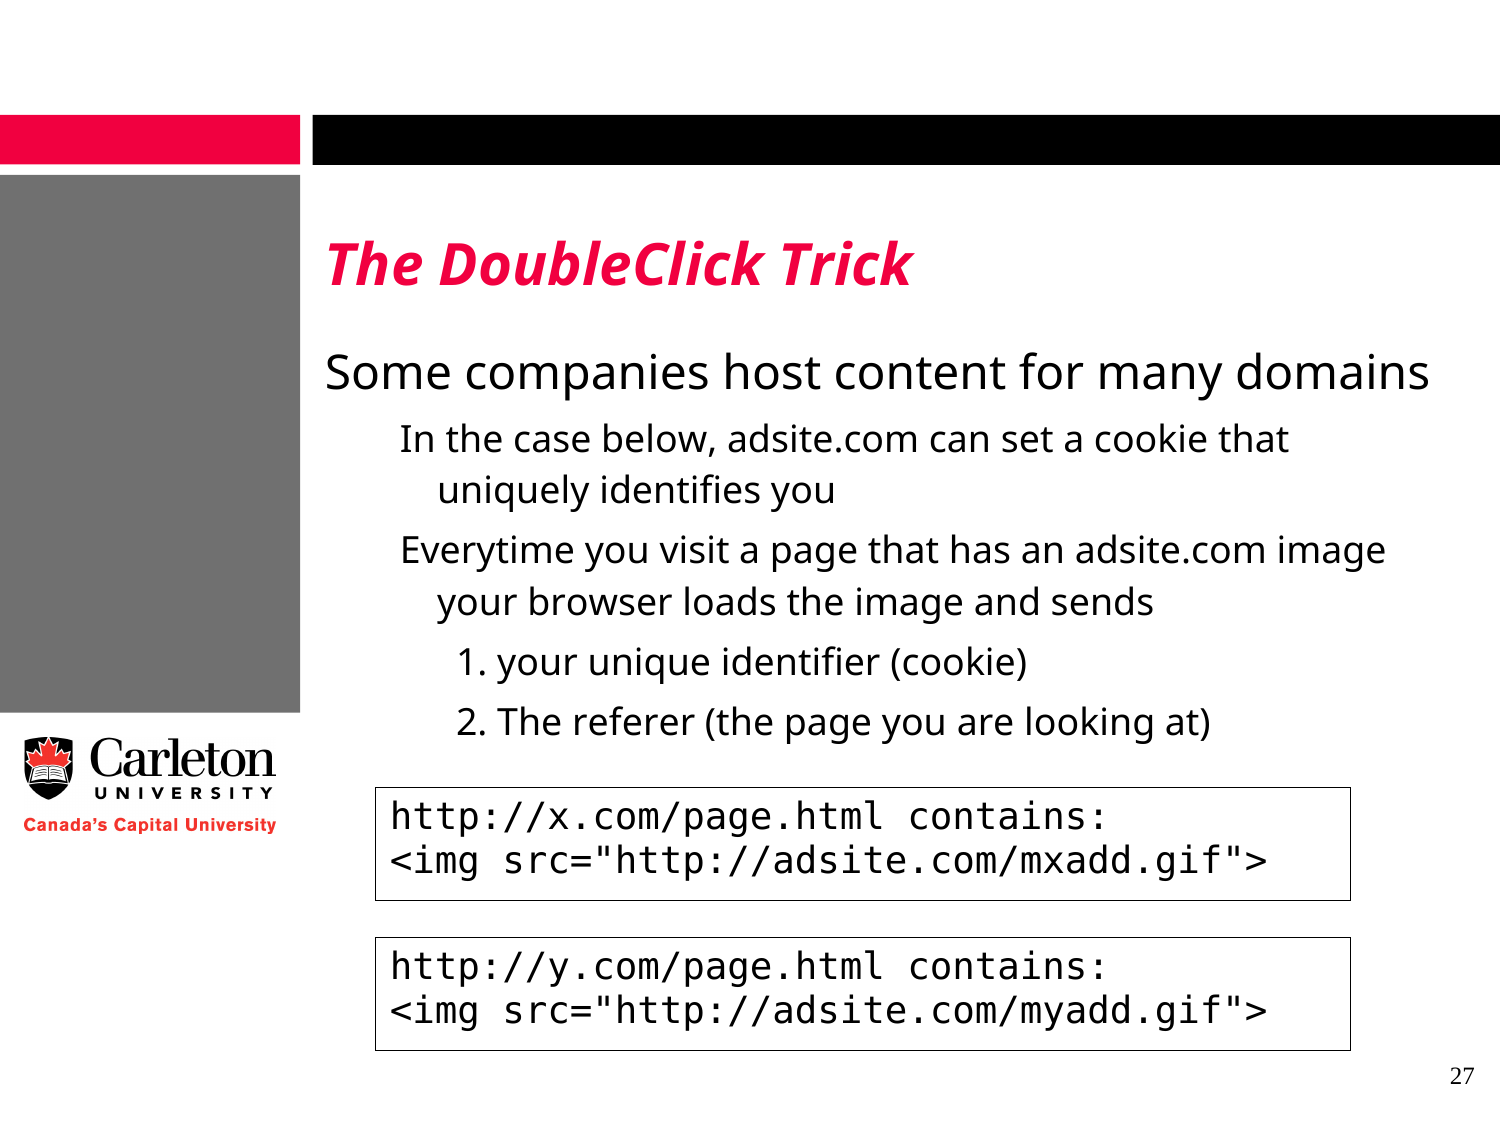

# The DoubleClick Trick
Some companies host content for many domains
In the case below, adsite.com can set a cookie that uniquely identifies you
Everytime you visit a page that has an adsite.com image your browser loads the image and sends
1. your unique identifier (cookie)
2. The referer (the page you are looking at)
http://x.com/page.html contains:
<img src="http://adsite.com/mxadd.gif">
http://y.com/page.html contains:
<img src="http://adsite.com/myadd.gif">
27